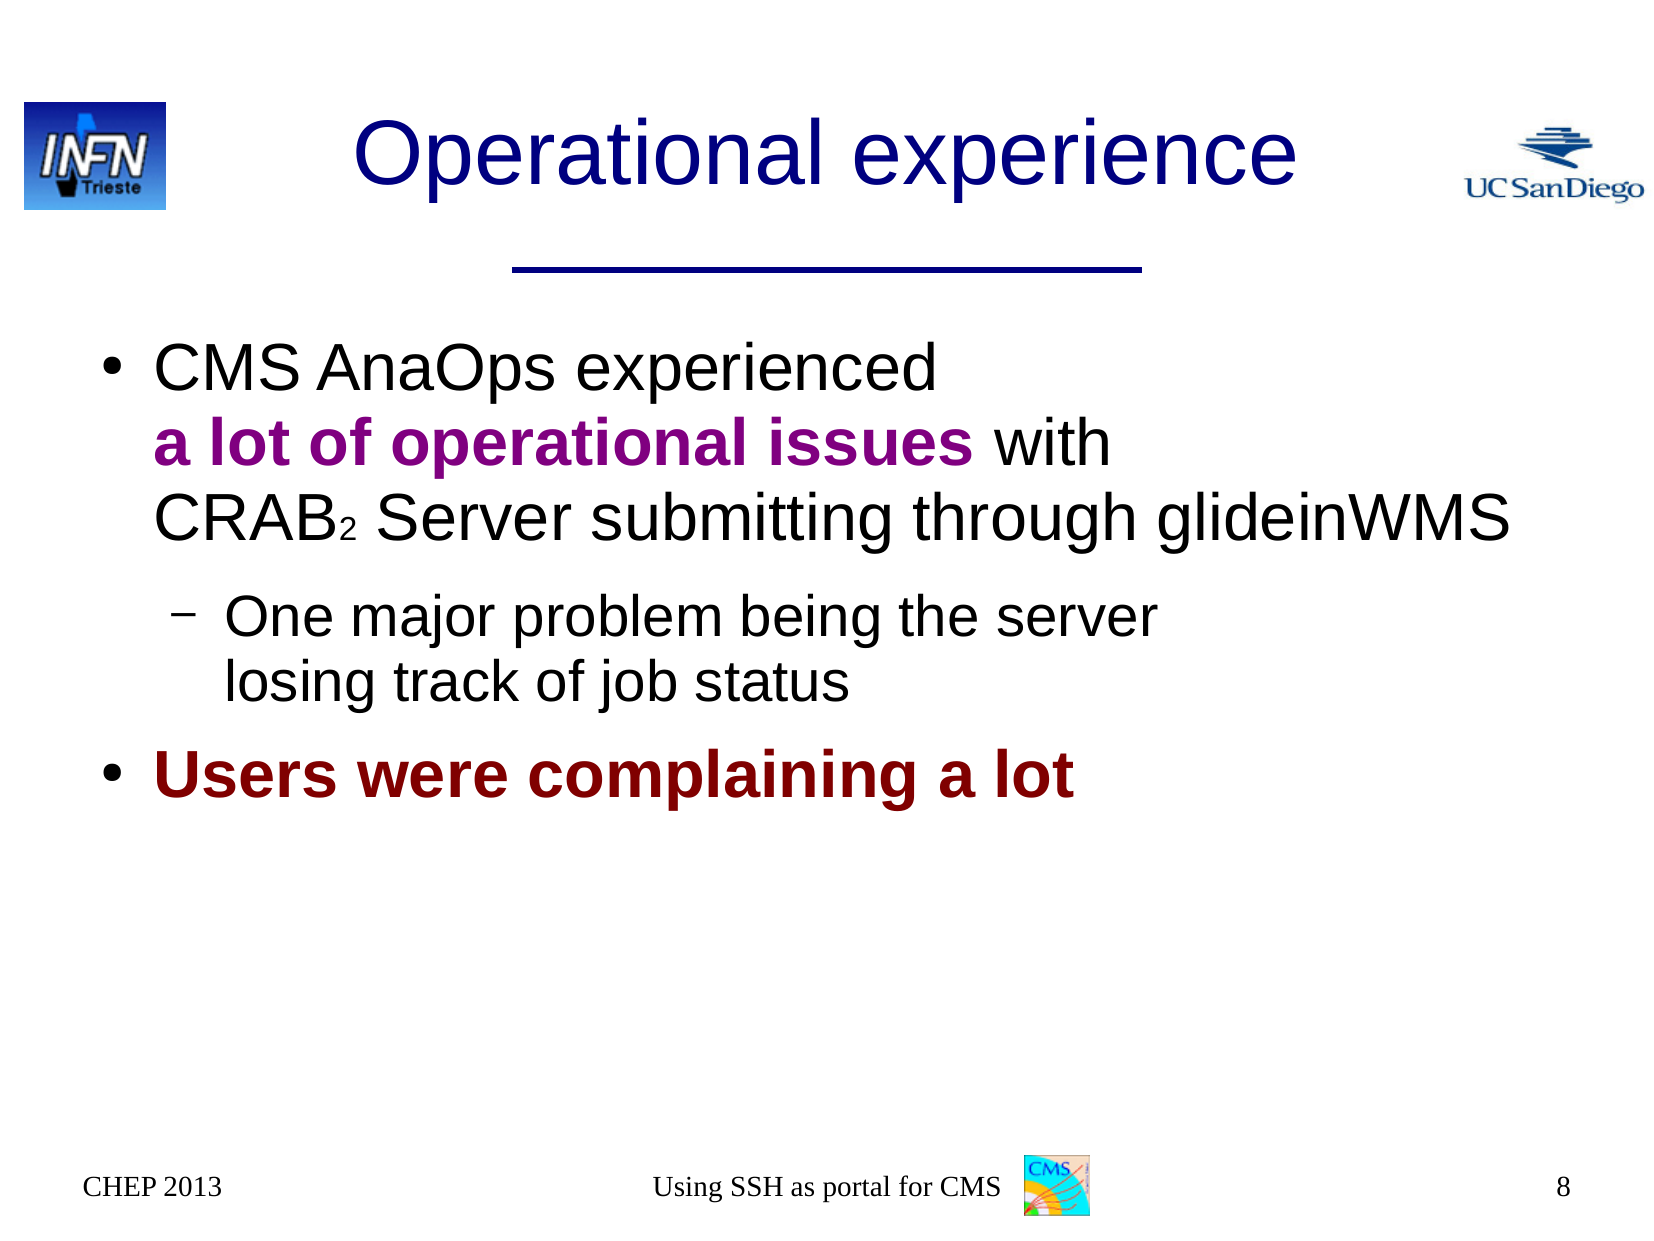

# Operational experience
CMS AnaOps experienced
a lot of operational issues with
CRAB2 Server submitting through glideinWMS
One major problem being the server
losing track of job status
Users were complaining a lot
CHEP 2013
Using SSH as portal for CMS
8